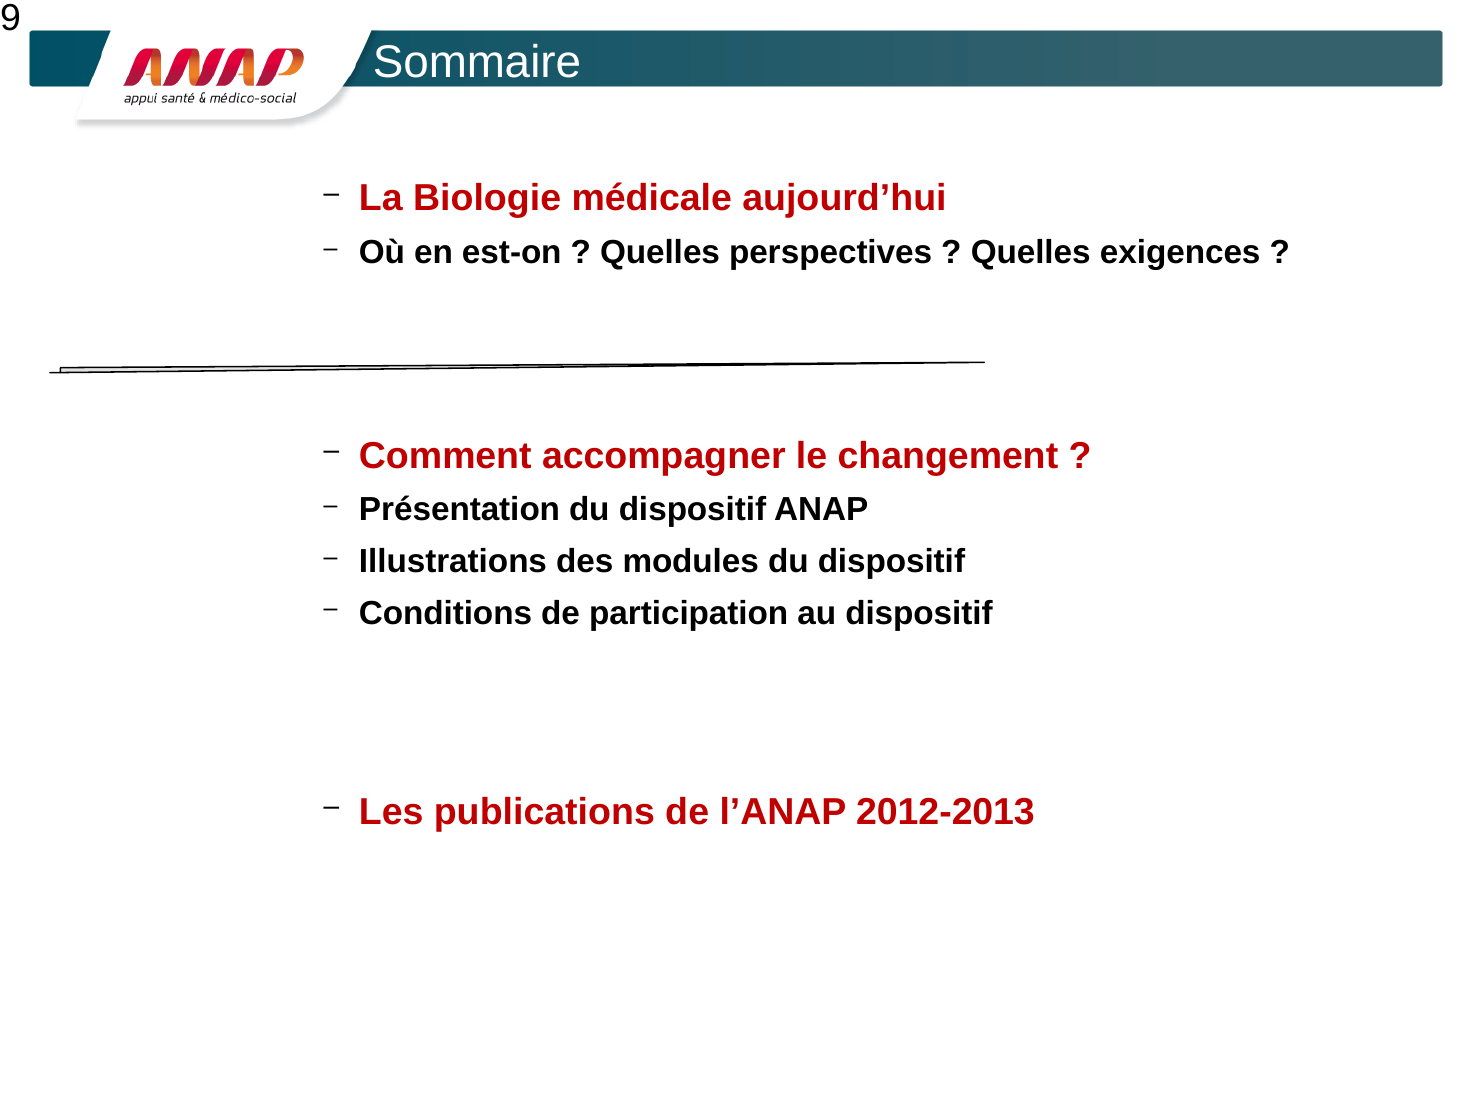

# Sommaire
La Biologie médicale aujourd’hui
Où en est-on ? Quelles perspectives ? Quelles exigences ?
Comment accompagner le changement ?
Présentation du dispositif ANAP
Illustrations des modules du dispositif
Conditions de participation au dispositif
Les publications de l’ANAP 2012-2013